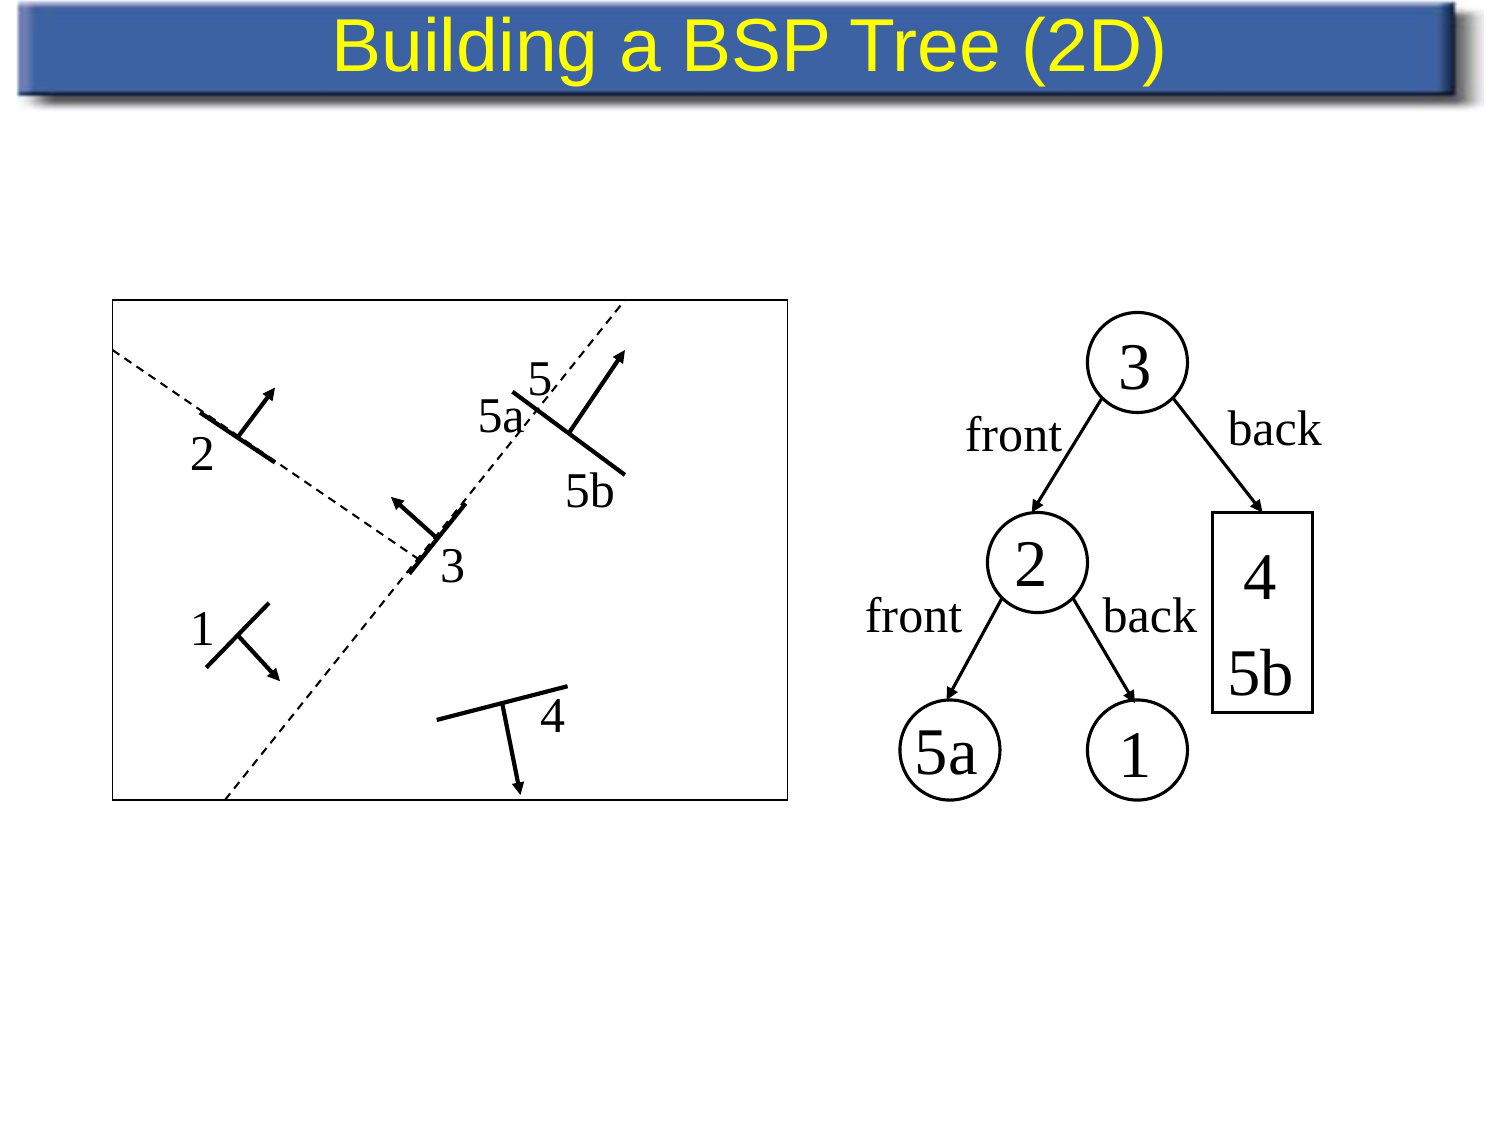

# Building a BSP Tree (2D)
5
5a
2
5b
3
1
4
3
back
front
2
 4
5b
front
back
5a
1